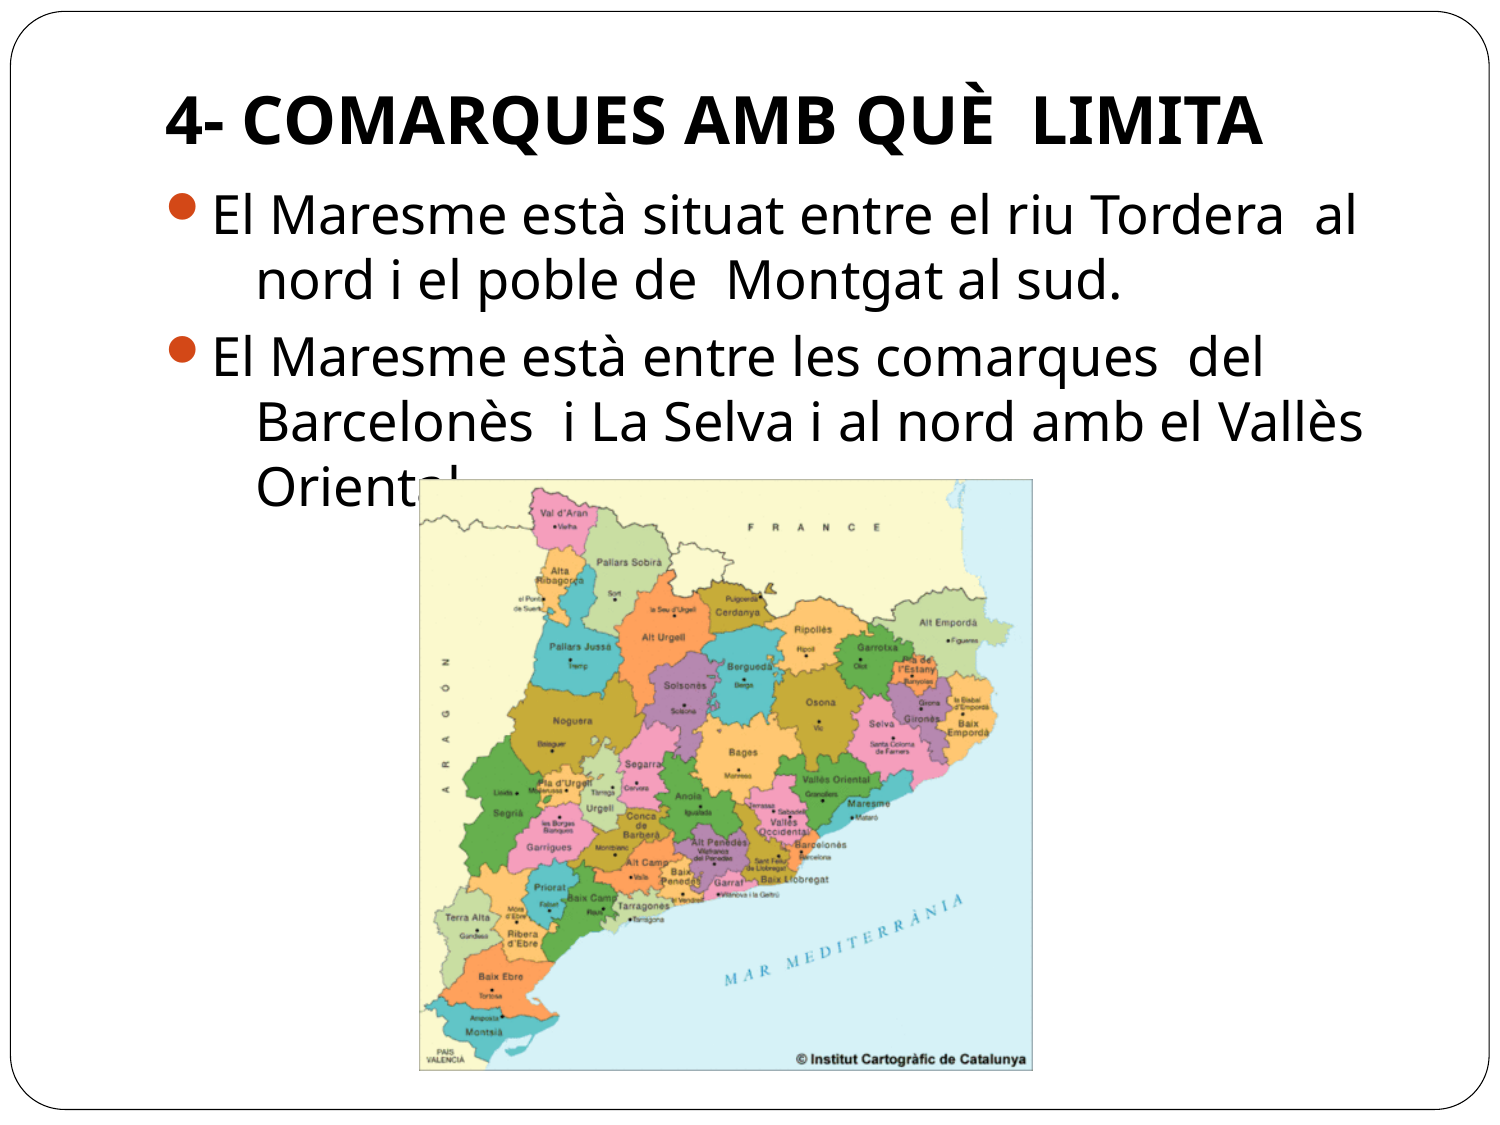

# 4- COMARQUES AMB QUÈ LIMITA
El Maresme està situat entre el riu Tordera al nord i el poble de Montgat al sud.
El Maresme està entre les comarques del Barcelonès i La Selva i al nord amb el Vallès Oriental.